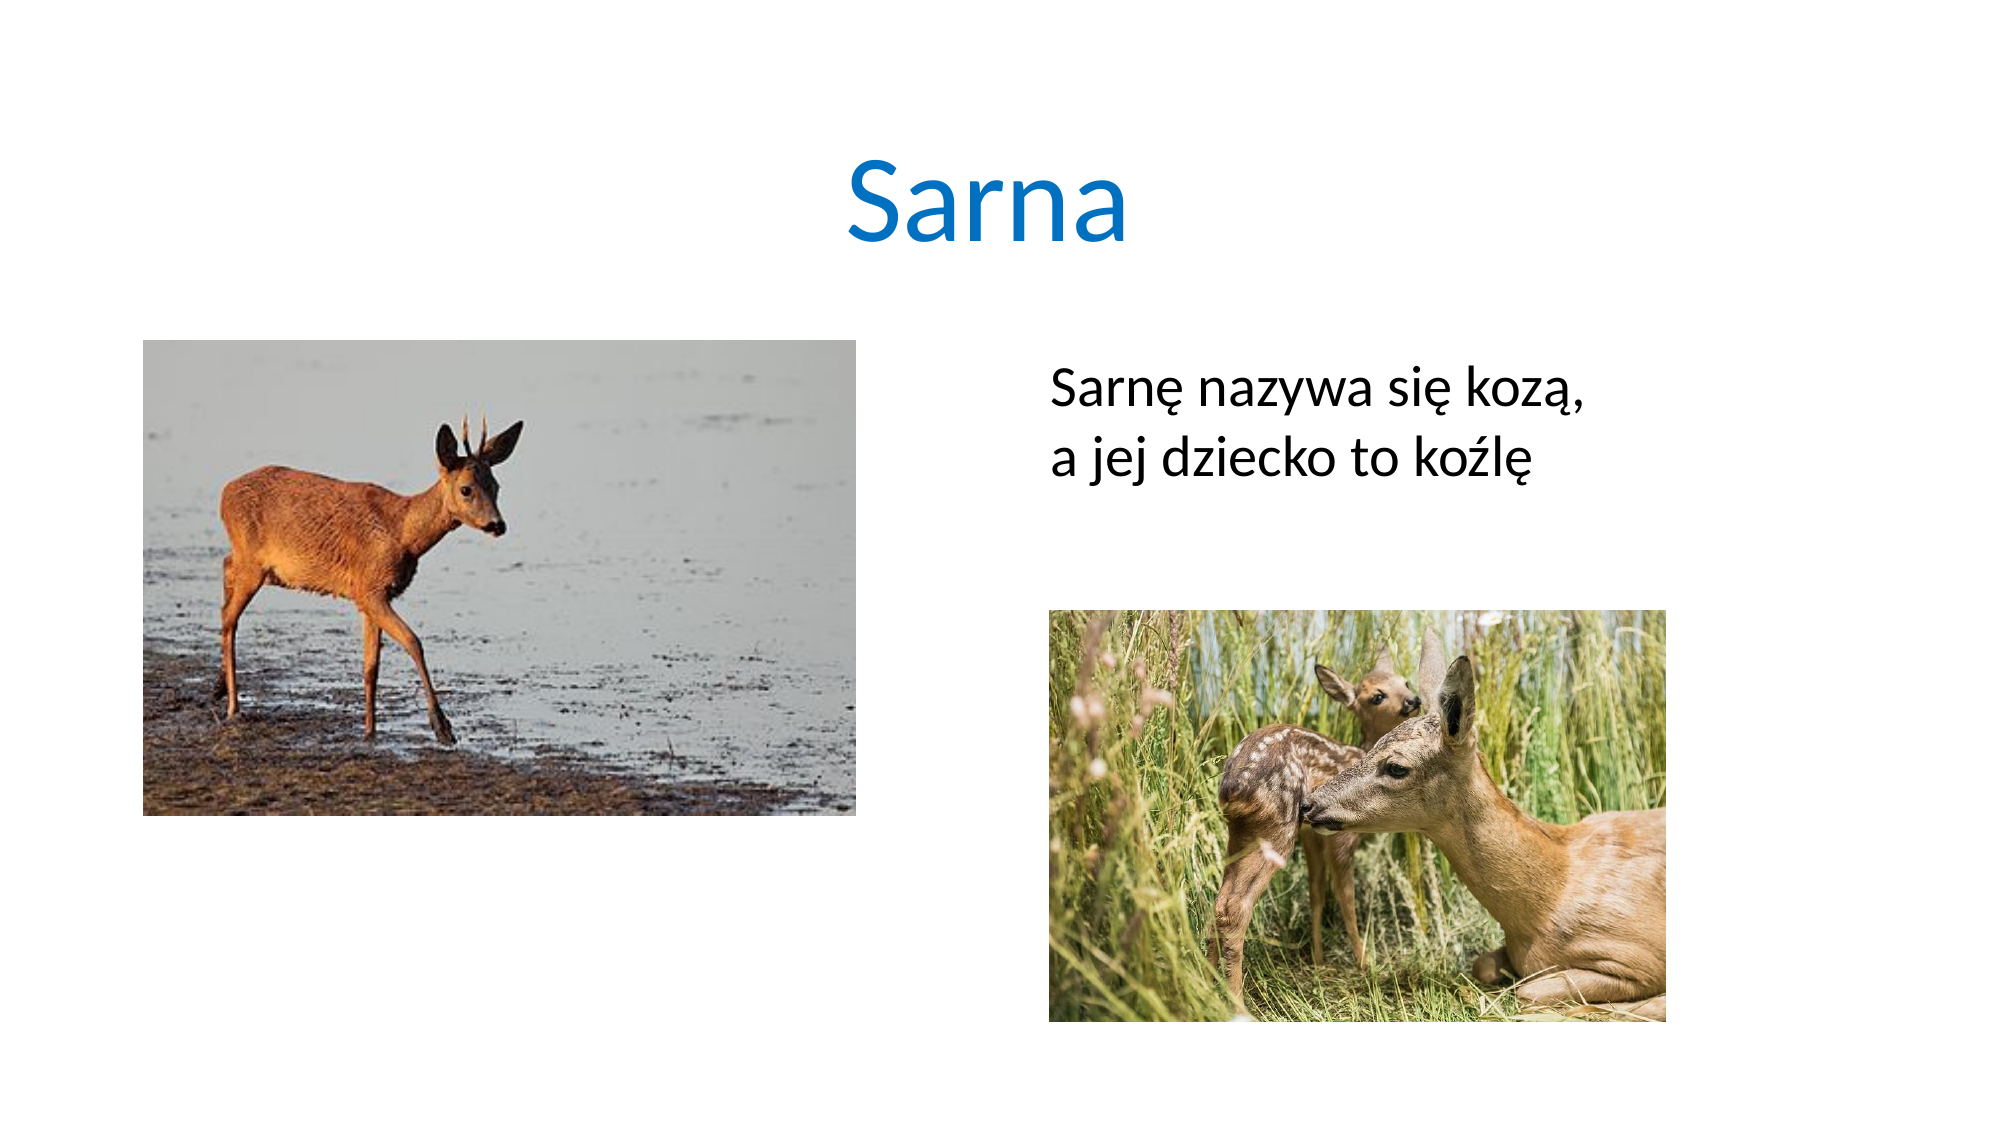

Sarna
Sarnę nazywa się kozą,
a jej dziecko to koźlę